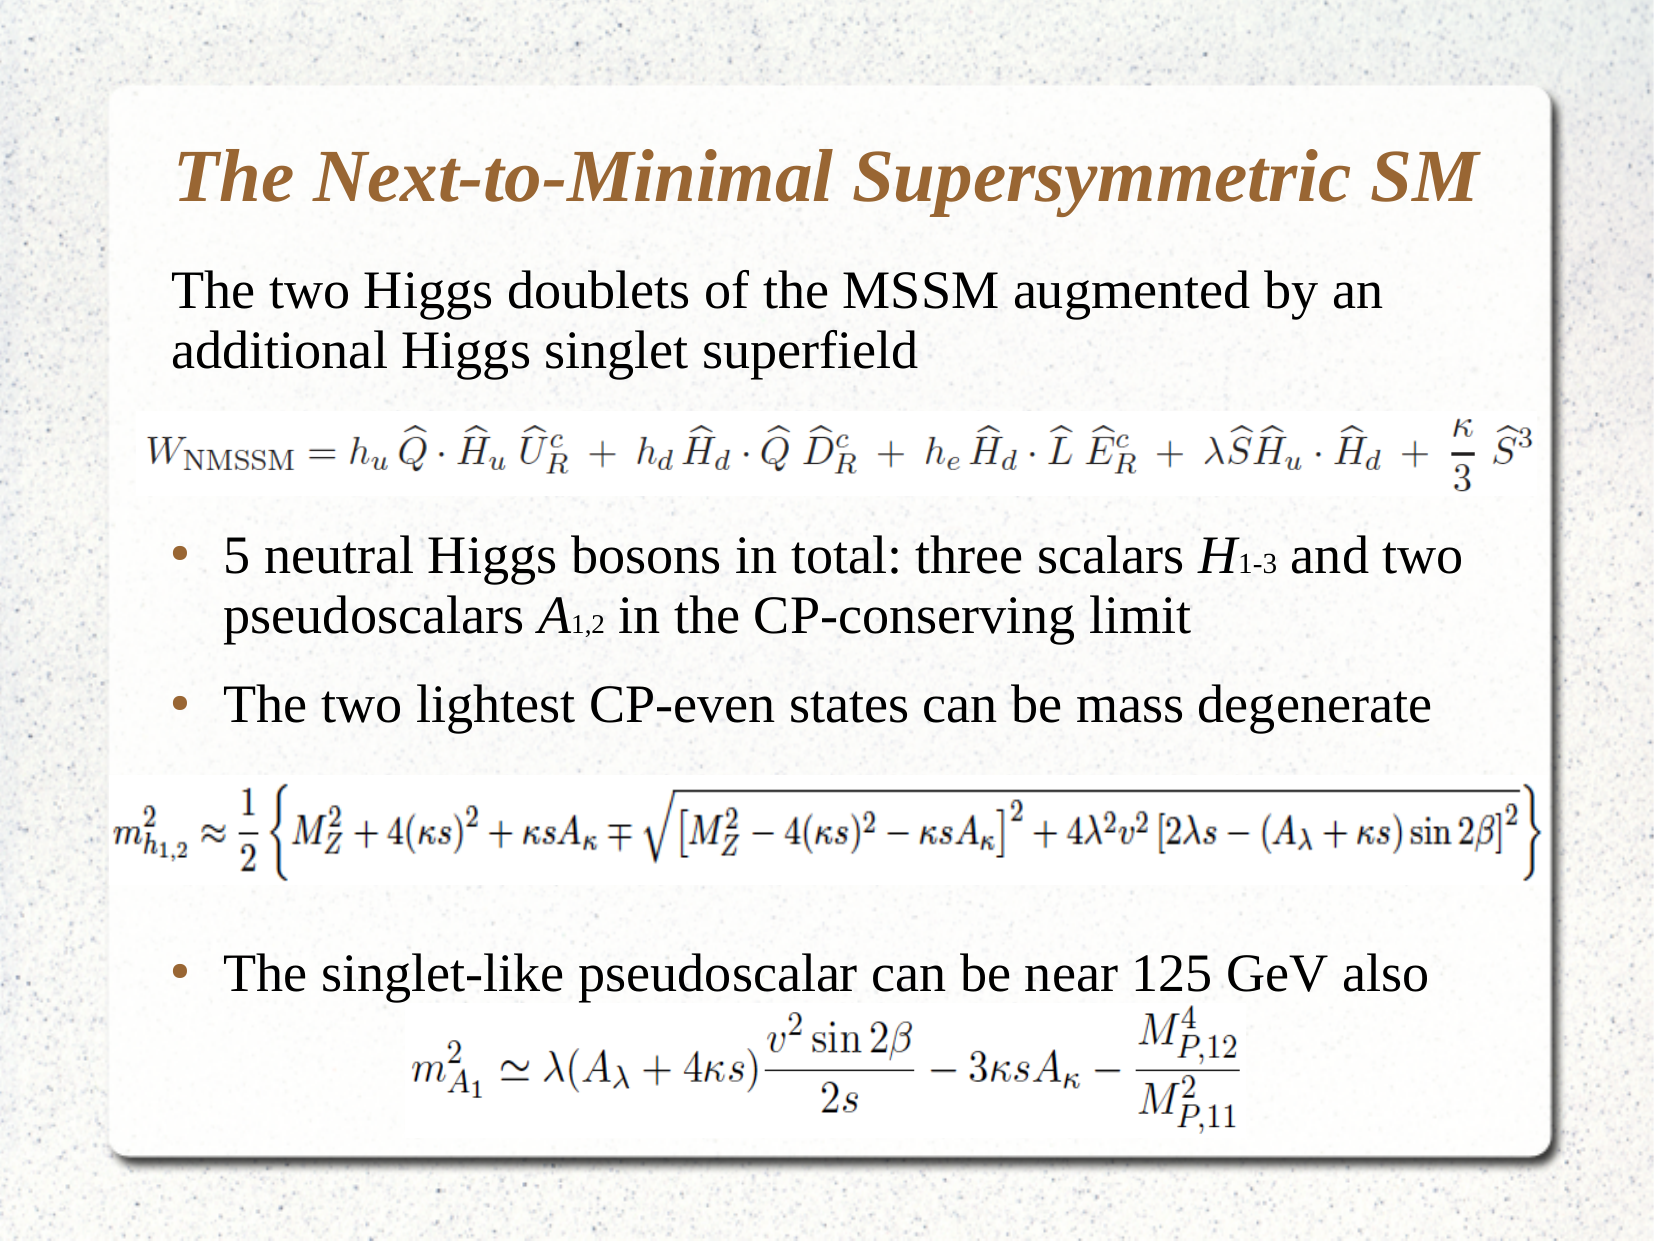

# The Next-to-Minimal Supersymmetric SM
The two Higgs doublets of the MSSM augmented by an additional Higgs singlet superfield
5 neutral Higgs bosons in total: three scalars H1-3 and two pseudoscalars A1,2 in the CP-conserving limit
The two lightest CP-even states can be mass degenerate
The singlet-like pseudoscalar can be near 125 GeV also